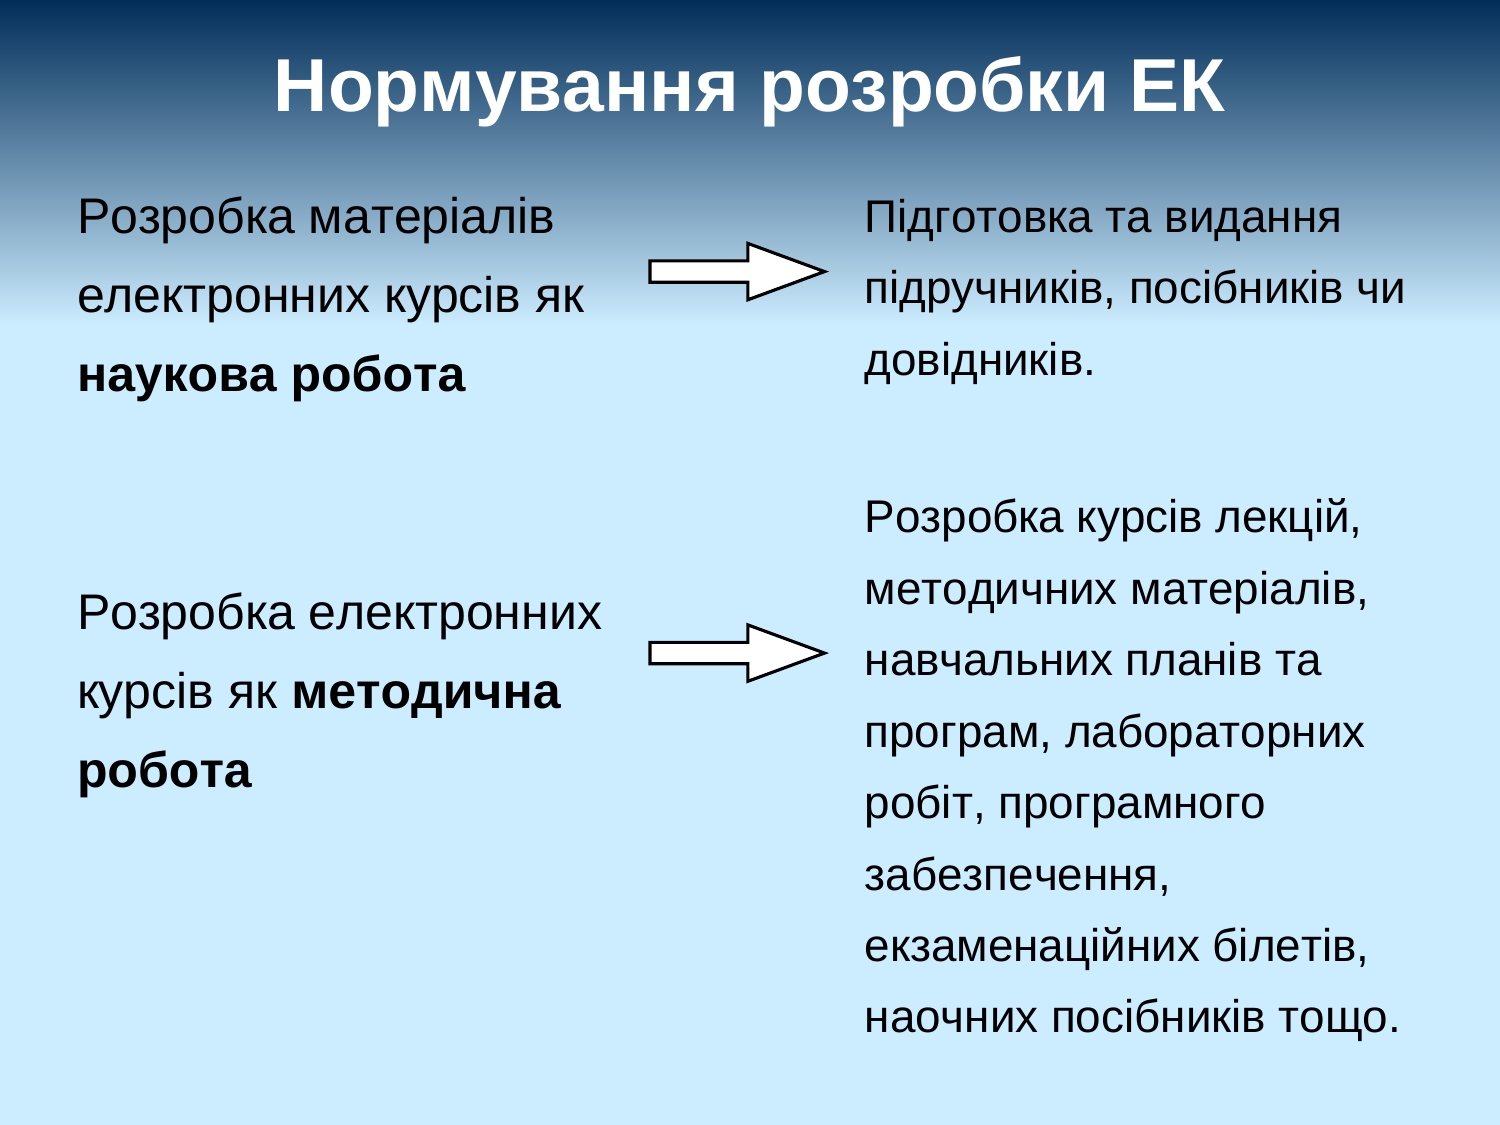

# Нормування розробки ЕК
Підготовка та видання підручників, посібників чи довідників.
Розробка курсів лекцій, методичних матеріалів, навчальних планів та програм, лабораторних робіт, програмного забезпечення, екзаменаційних білетів, наочних посібників тощо.
Розробка матеріалів
електронних курсів як
наукова робота
Розробка електронних
курсів як методична
робота